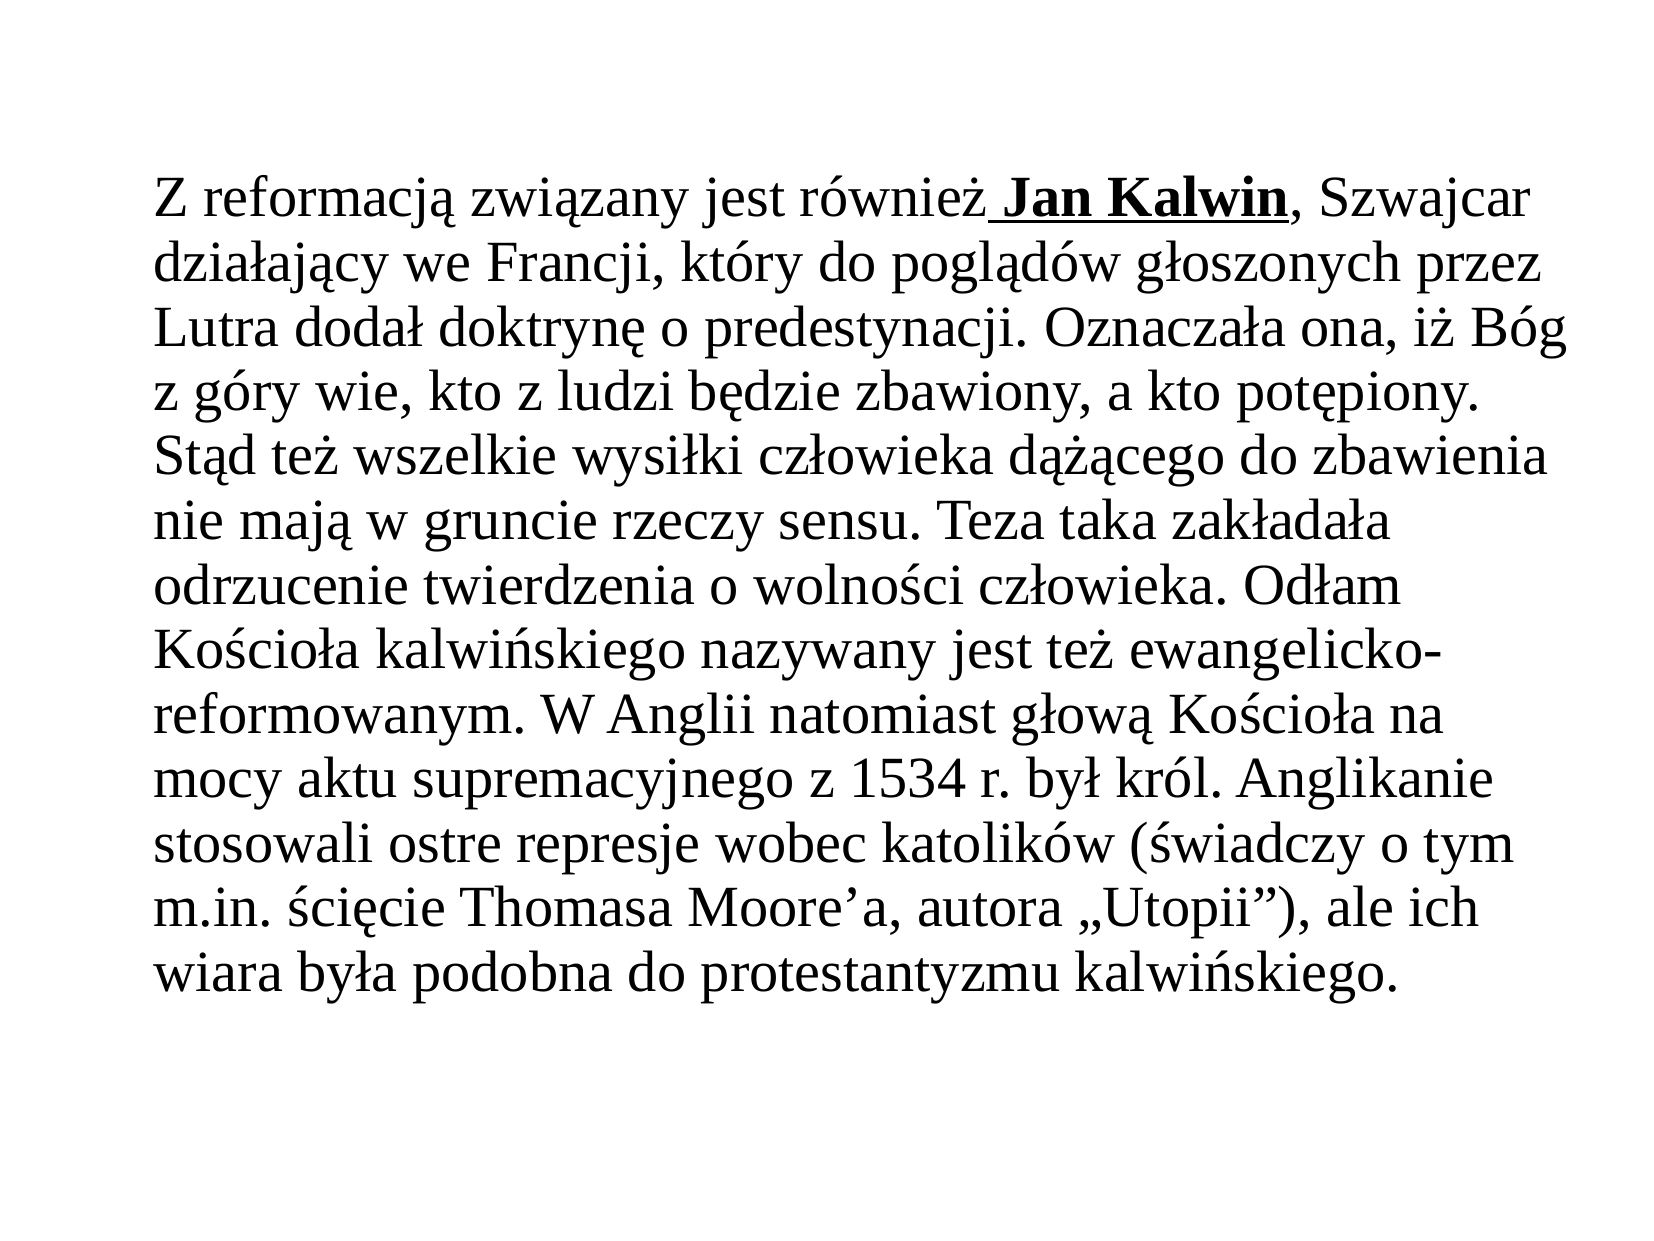

#
Z reformacją związany jest również Jan Kalwin, Szwajcar działający we Francji, który do poglądów głoszonych przez Lutra dodał doktrynę o predestynacji. Oznaczała ona, iż Bóg z góry wie, kto z ludzi będzie zbawiony, a kto potępiony. Stąd też wszelkie wysiłki człowieka dążącego do zbawienia nie mają w gruncie rzeczy sensu. Teza taka zakładała odrzucenie twierdzenia o wolności człowieka. Odłam Kościoła kalwińskiego nazywany jest też ewangelicko-reformowanym. W Anglii natomiast głową Kościoła na mocy aktu supremacyjnego z 1534 r. był król. Anglikanie stosowali ostre represje wobec katolików (świadczy o tym m.in. ścięcie Thomasa Moore’a, autora „Utopii”), ale ich wiara była podobna do protestantyzmu kalwińskiego.